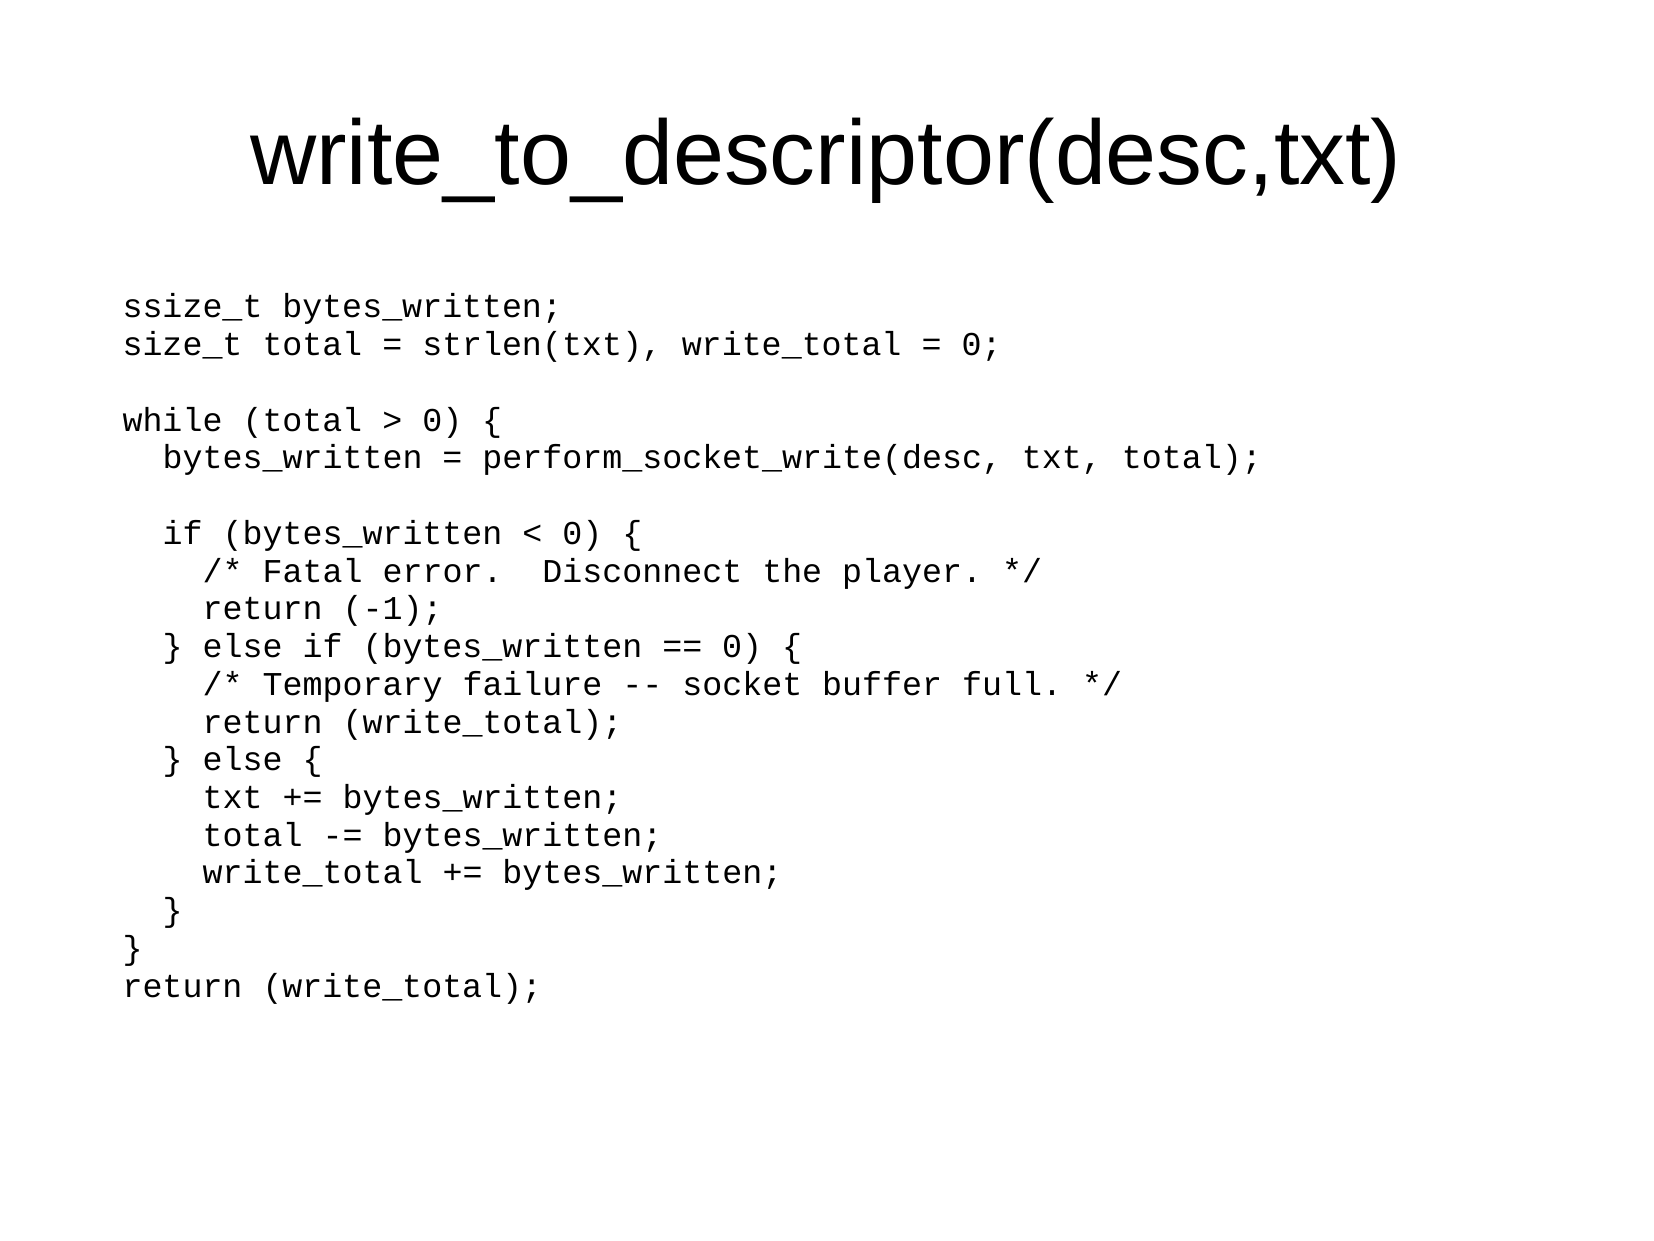

# write_to_descriptor(desc,txt)
 ssize_t bytes_written;
 size_t total = strlen(txt), write_total = 0;
 while (total > 0) {
 bytes_written = perform_socket_write(desc, txt, total);
 if (bytes_written < 0) {
 /* Fatal error. Disconnect the player. */
 return (-1);
 } else if (bytes_written == 0) {
 /* Temporary failure -- socket buffer full. */
 return (write_total);
 } else {
 txt += bytes_written;
 total -= bytes_written;
 write_total += bytes_written;
 }
 }
 return (write_total);